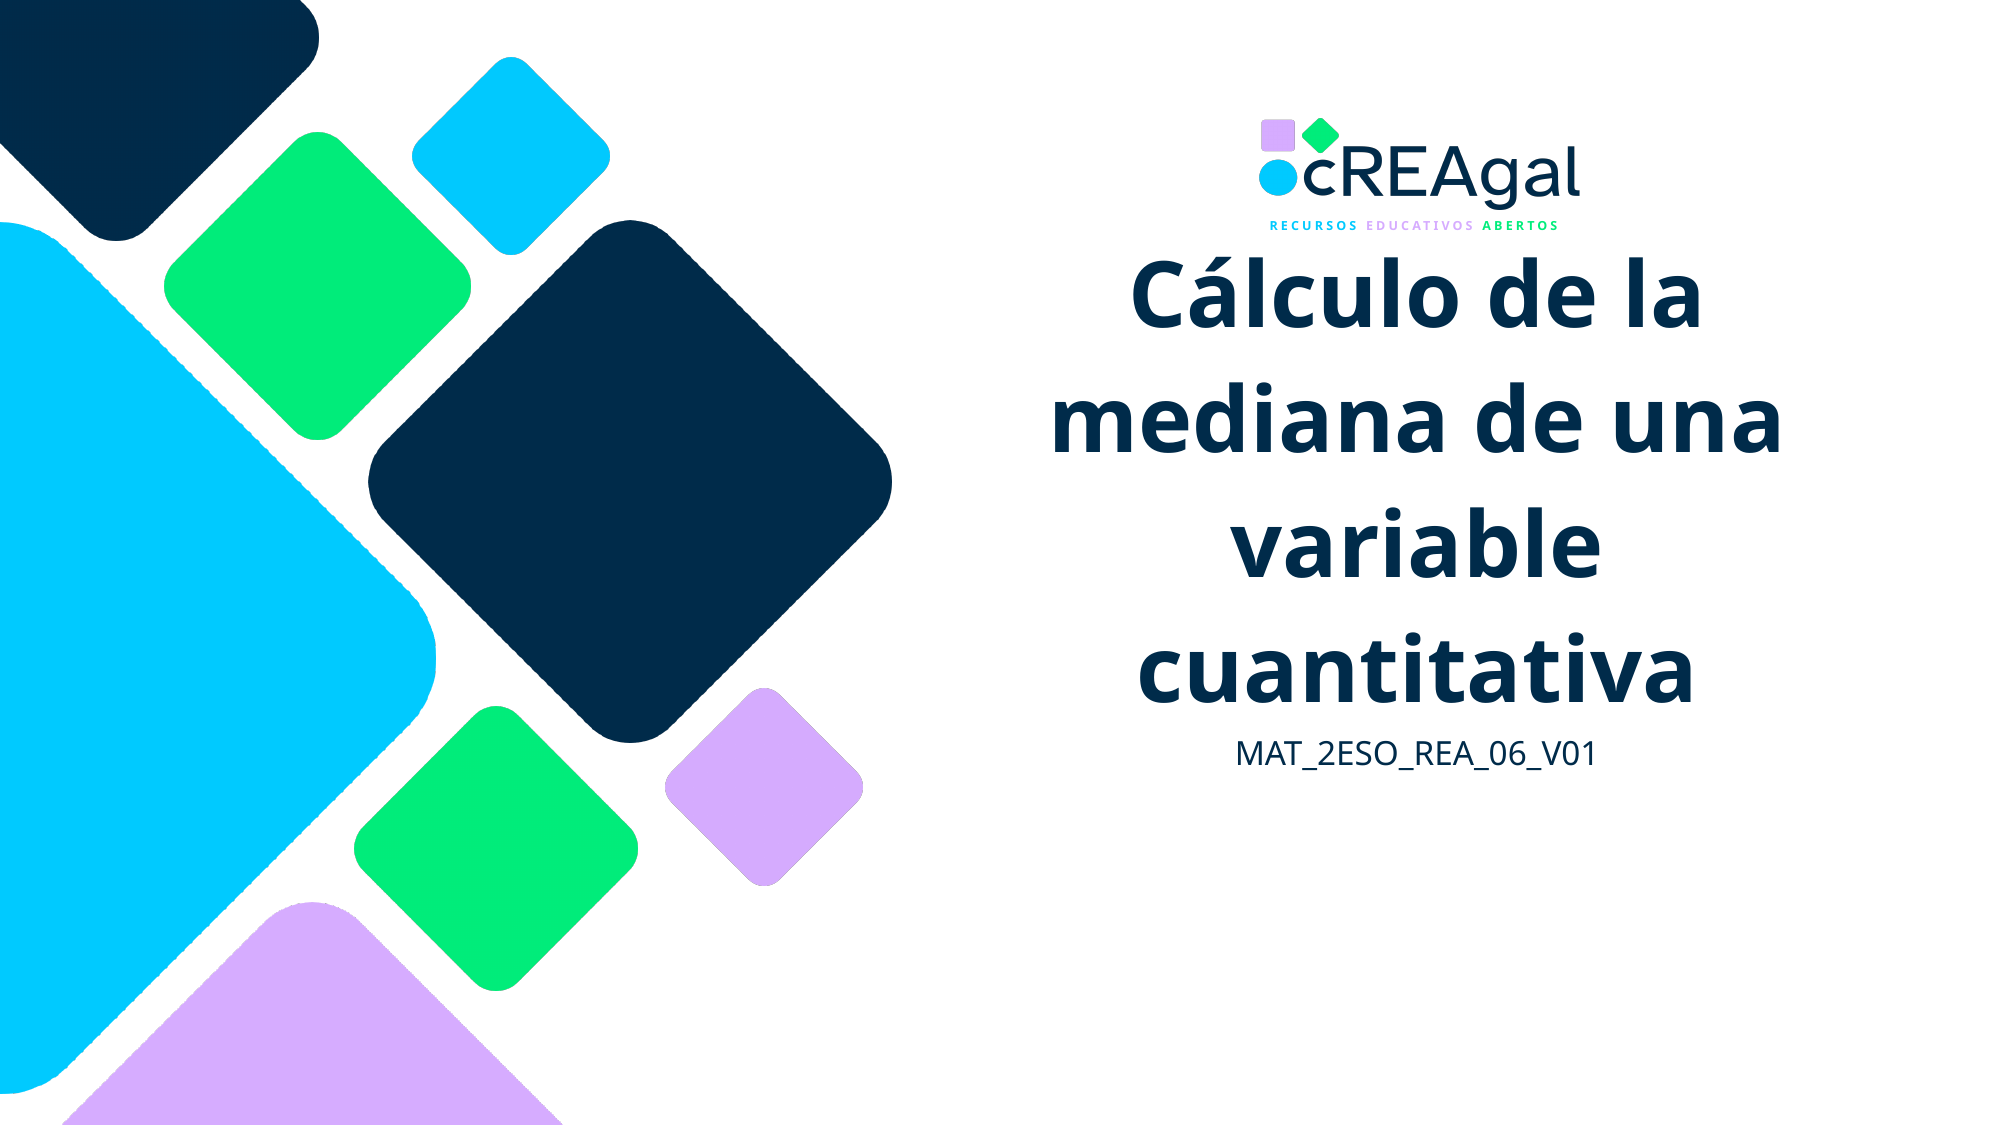

# Cálculo de la mediana de una variable cuantitativa
MAT_2ESO_REA_06_V01